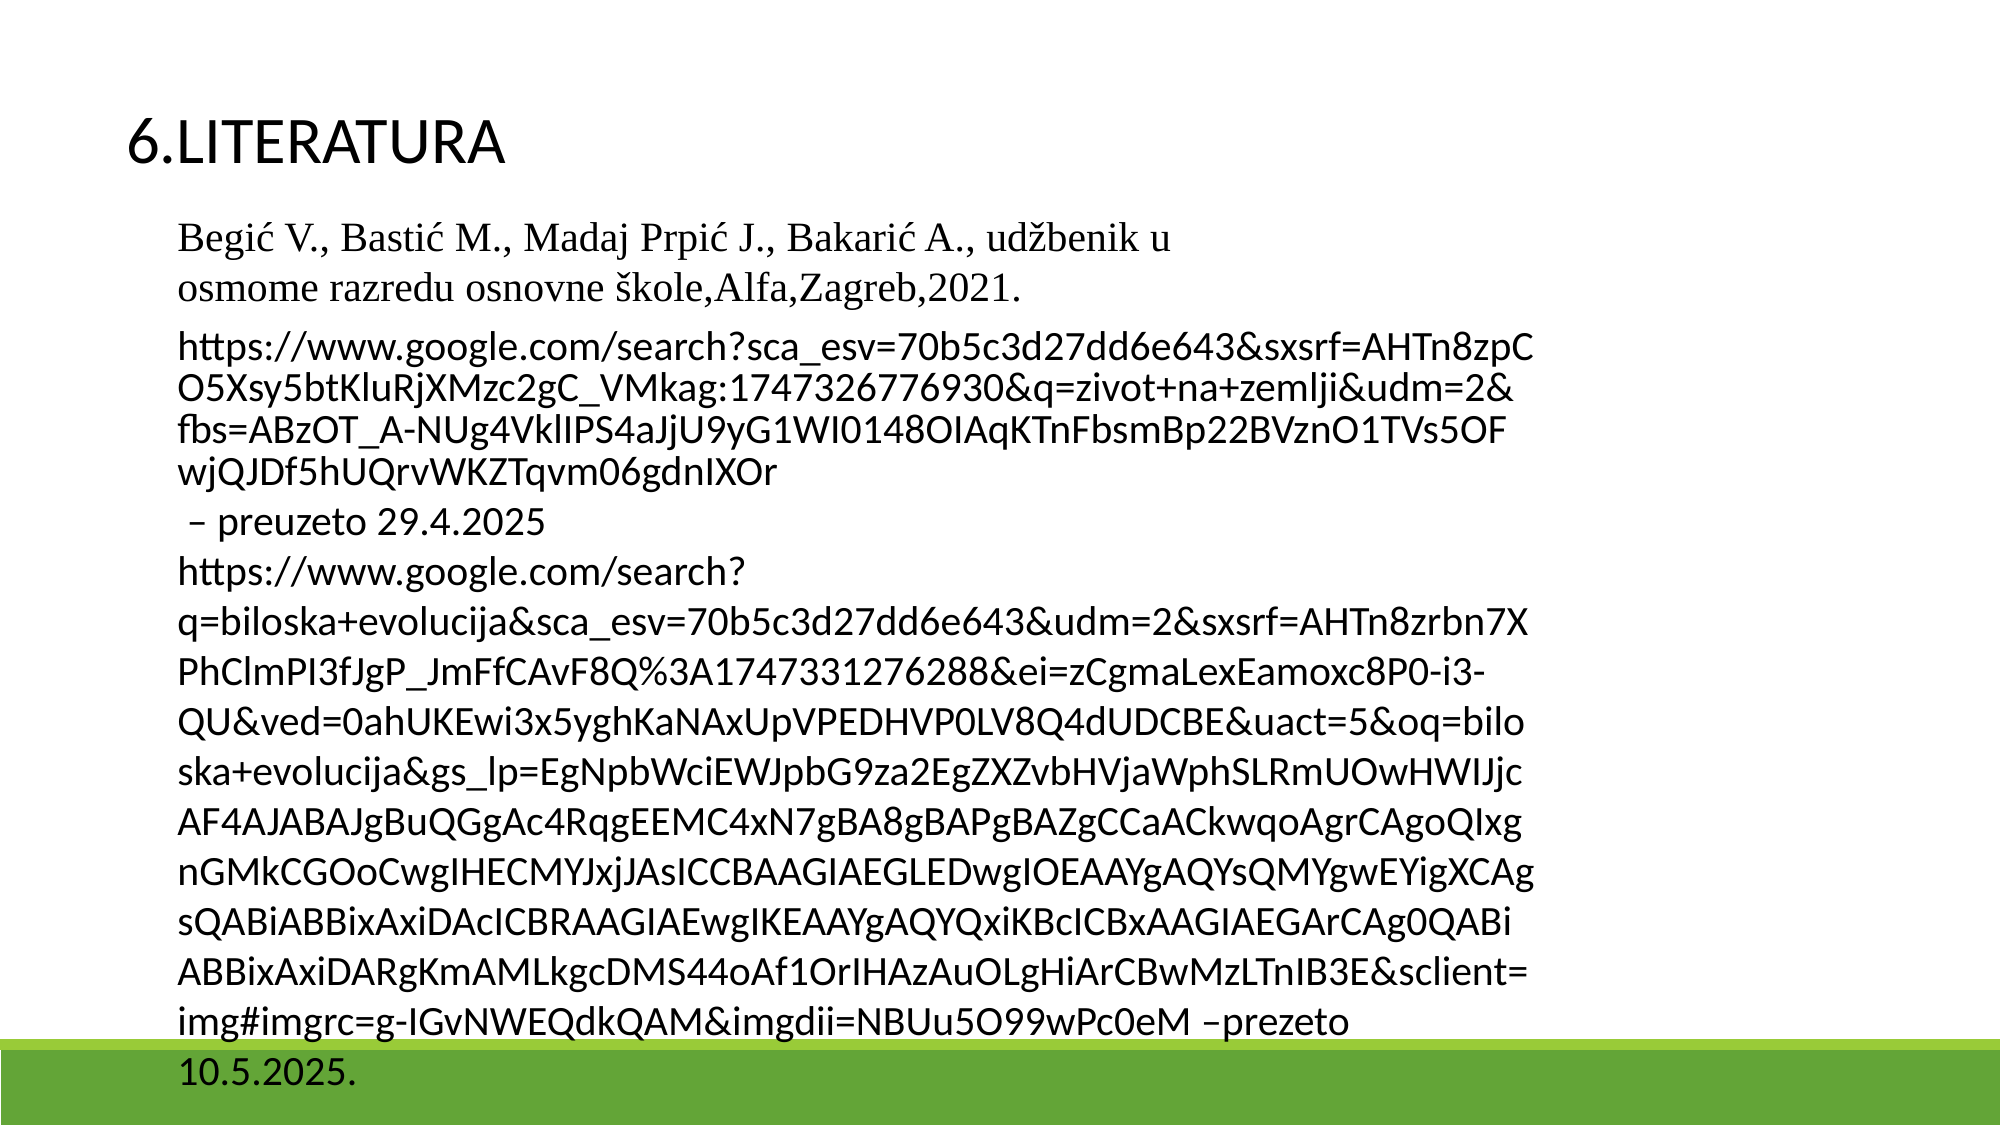

6.LITERATURA
Begić V., Bastić M., Madaj Prpić J., Bakarić A., udžbenik u osmome razredu osnovne škole,Alfa,Zagreb,2021.
https://www.google.com/search?sca_esv=70b5c3d27dd6e643&sxsrf=AHTn8zpCO5Xsy5btKluRjXMzc2gC_VMkag:1747326776930&q=zivot+na+zemlji&udm=2&fbs=ABzOT_A-NUg4VklIPS4aJjU9yG1WI0148OIAqKTnFbsmBp22BVznO1TVs5OFwjQJDf5hUQrvWKZTqvm06gdnIXOr – preuzeto 29.4.2025
https://www.google.com/search?q=biloska+evolucija&sca_esv=70b5c3d27dd6e643&udm=2&sxsrf=AHTn8zrbn7XPhClmPI3fJgP_JmFfCAvF8Q%3A1747331276288&ei=zCgmaLexEamoxc8P0-i3-QU&ved=0ahUKEwi3x5yghKaNAxUpVPEDHVP0LV8Q4dUDCBE&uact=5&oq=biloska+evolucija&gs_lp=EgNpbWciEWJpbG9za2EgZXZvbHVjaWphSLRmUOwHWIJjcAF4AJABAJgBuQGgAc4RqgEEMC4xN7gBA8gBAPgBAZgCCaACkwqoAgrCAgoQIxgnGMkCGOoCwgIHECMYJxjJAsICCBAAGIAEGLEDwgIOEAAYgAQYsQMYgwEYigXCAgsQABiABBixAxiDAcICBRAAGIAEwgIKEAAYgAQYQxiKBcICBxAAGIAEGArCAg0QABiABBixAxiDARgKmAMLkgcDMS44oAf1OrIHAzAuOLgHiArCBwMzLTnIB3E&sclient=img#imgrc=g-IGvNWEQdkQAM&imgdii=NBUu5O99wPc0eM –prezeto 10.5.2025.